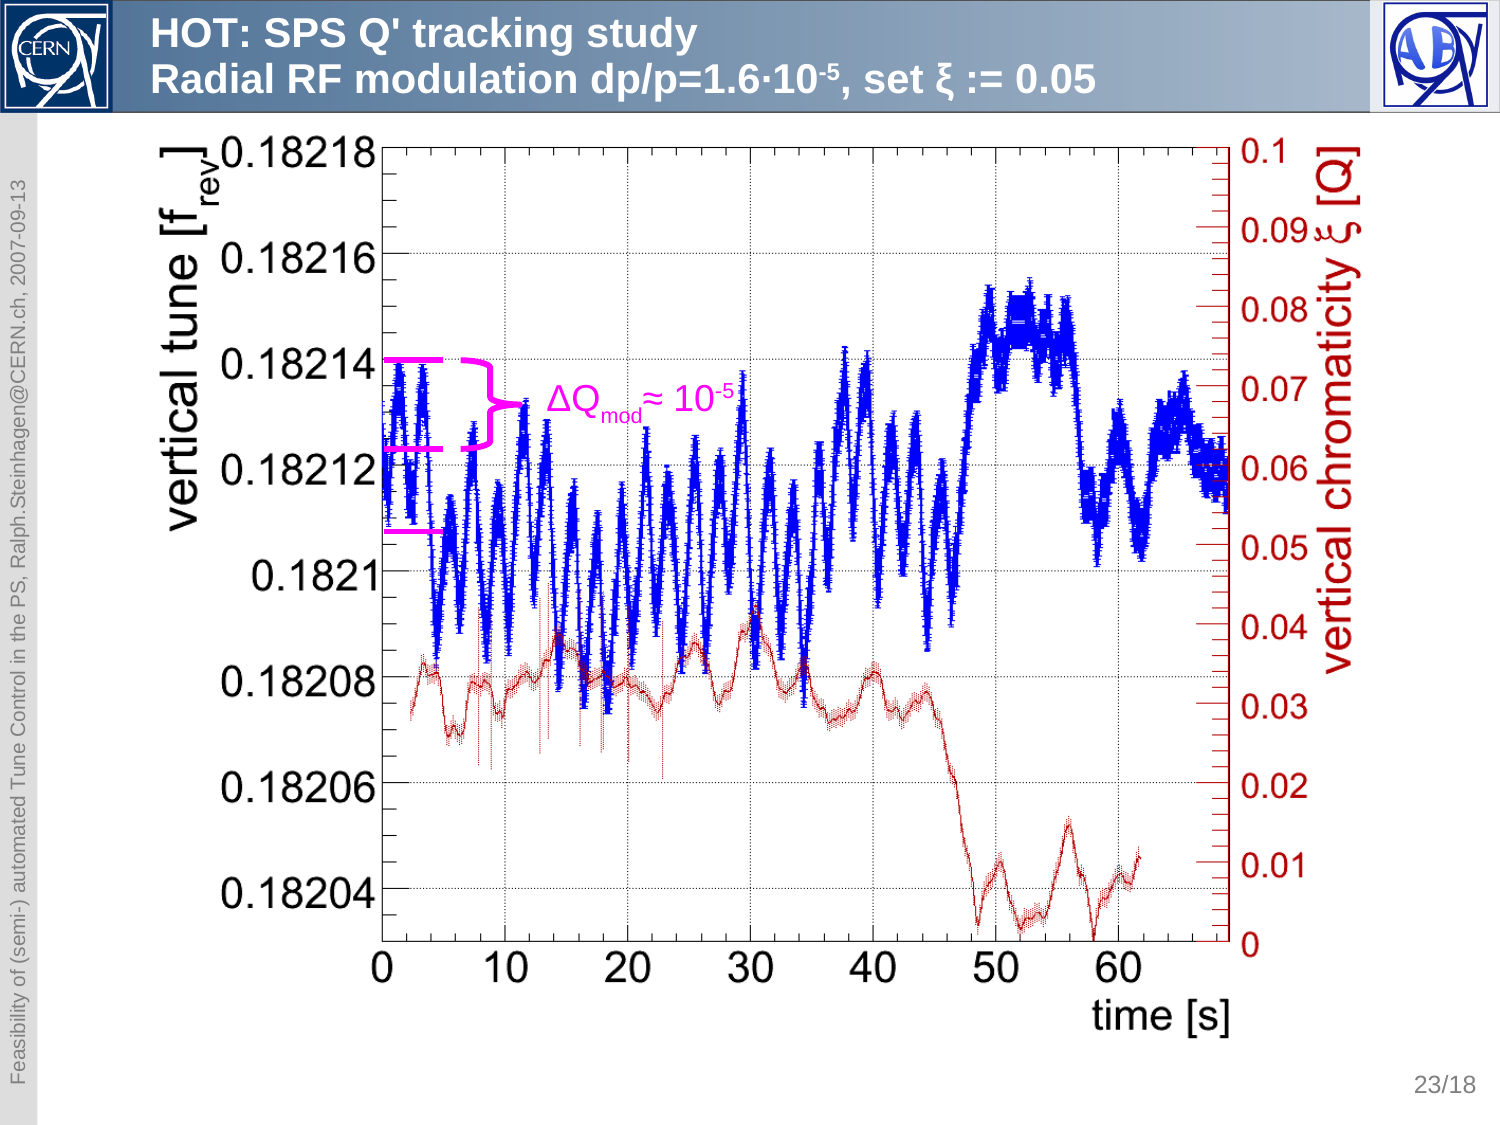

# HOT: SPS Q' tracking study Radial RF modulation dp/p=1.6∙10-5, set ξ := 0.05
ΔQmod≈ 10-5